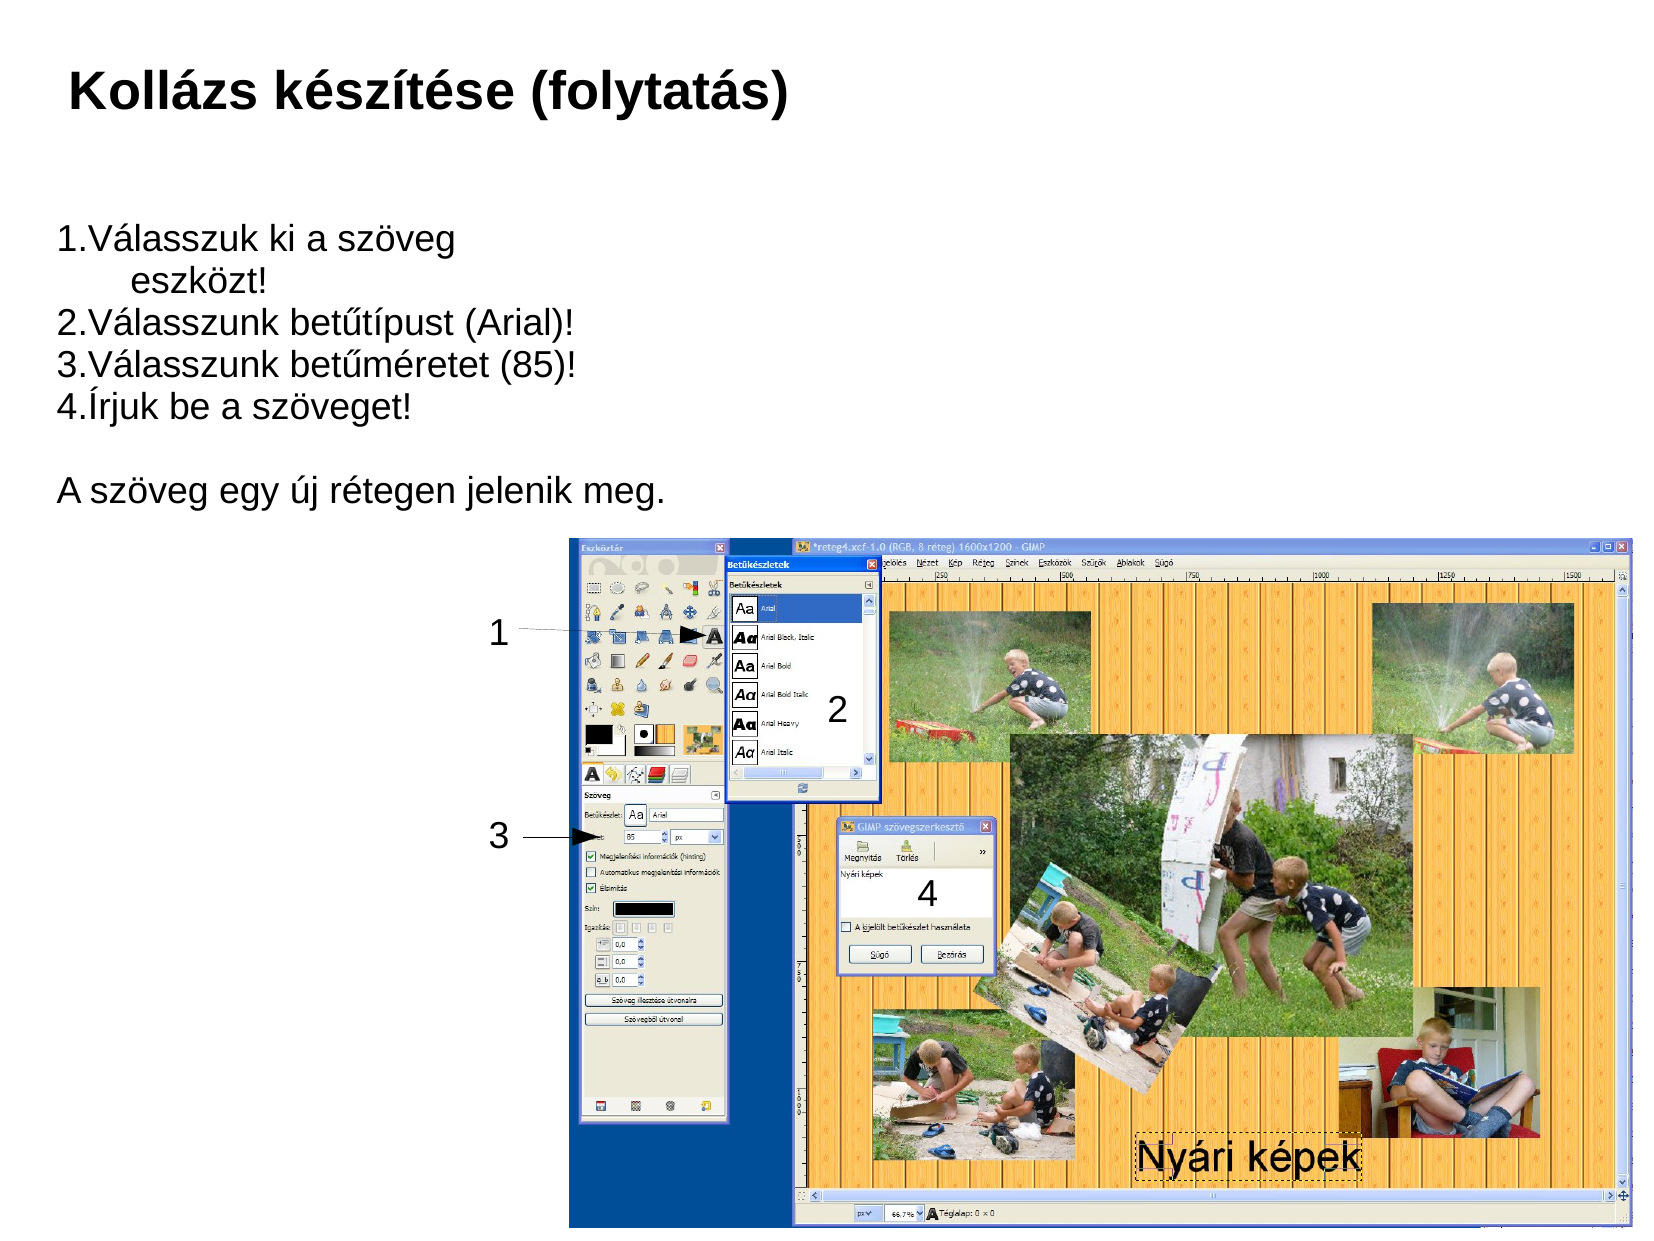

Kollázs készítése (folytatás)
Válasszuk ki a szöveg
	eszközt!
Válasszunk betűtípust (Arial)!
Válasszunk betűméretet (85)!
Írjuk be a szöveget!
A szöveg egy új rétegen jelenik meg.
1
2
3
4